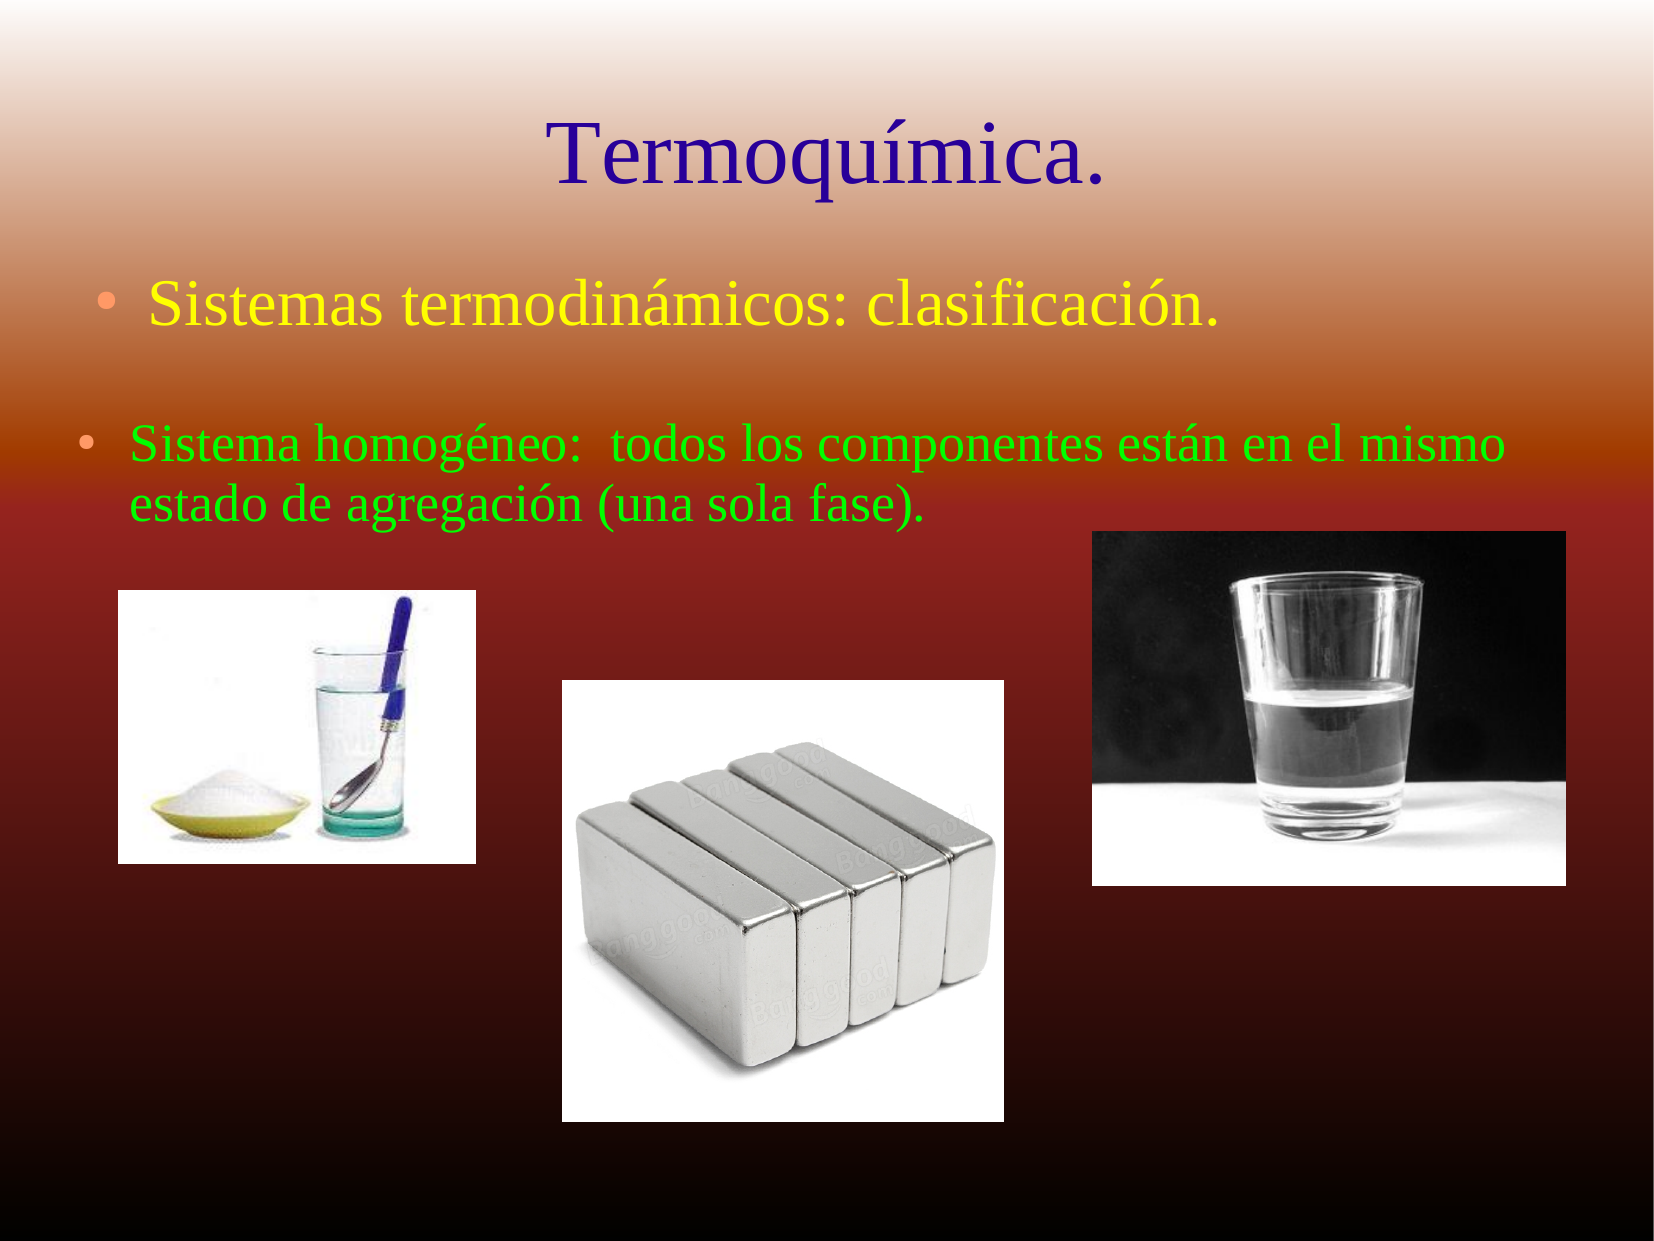

# Termoquímica.
Sistemas termodinámicos: clasificación.
Sistema homogéneo: todos los componentes están en el mismo estado de agregación (una sola fase).